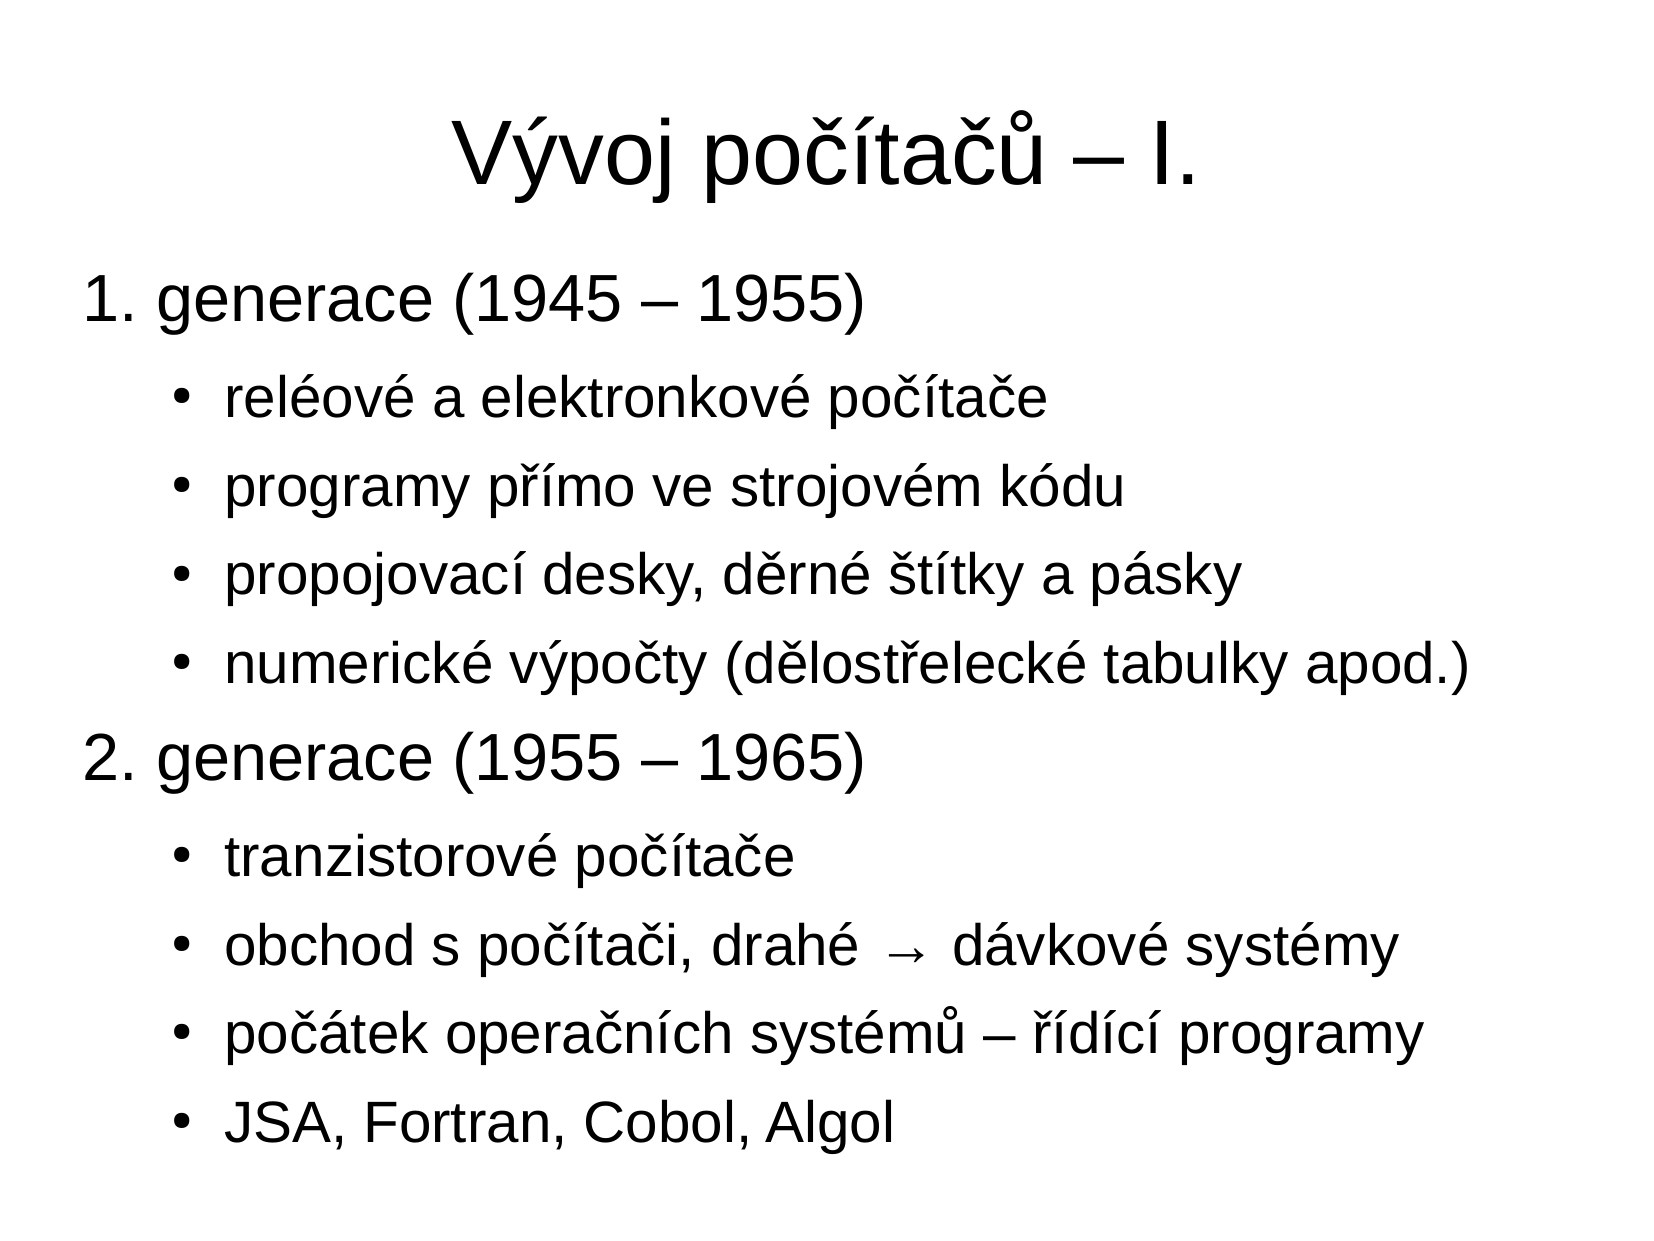

# Vývoj počítačů – I.
1. generace (1945 – 1955)
reléové a elektronkové počítače
programy přímo ve strojovém kódu
propojovací desky, děrné štítky a pásky
numerické výpočty (dělostřelecké tabulky apod.)
2. generace (1955 – 1965)
tranzistorové počítače
obchod s počítači, drahé → dávkové systémy
počátek operačních systémů – řídící programy
JSA, Fortran, Cobol, Algol